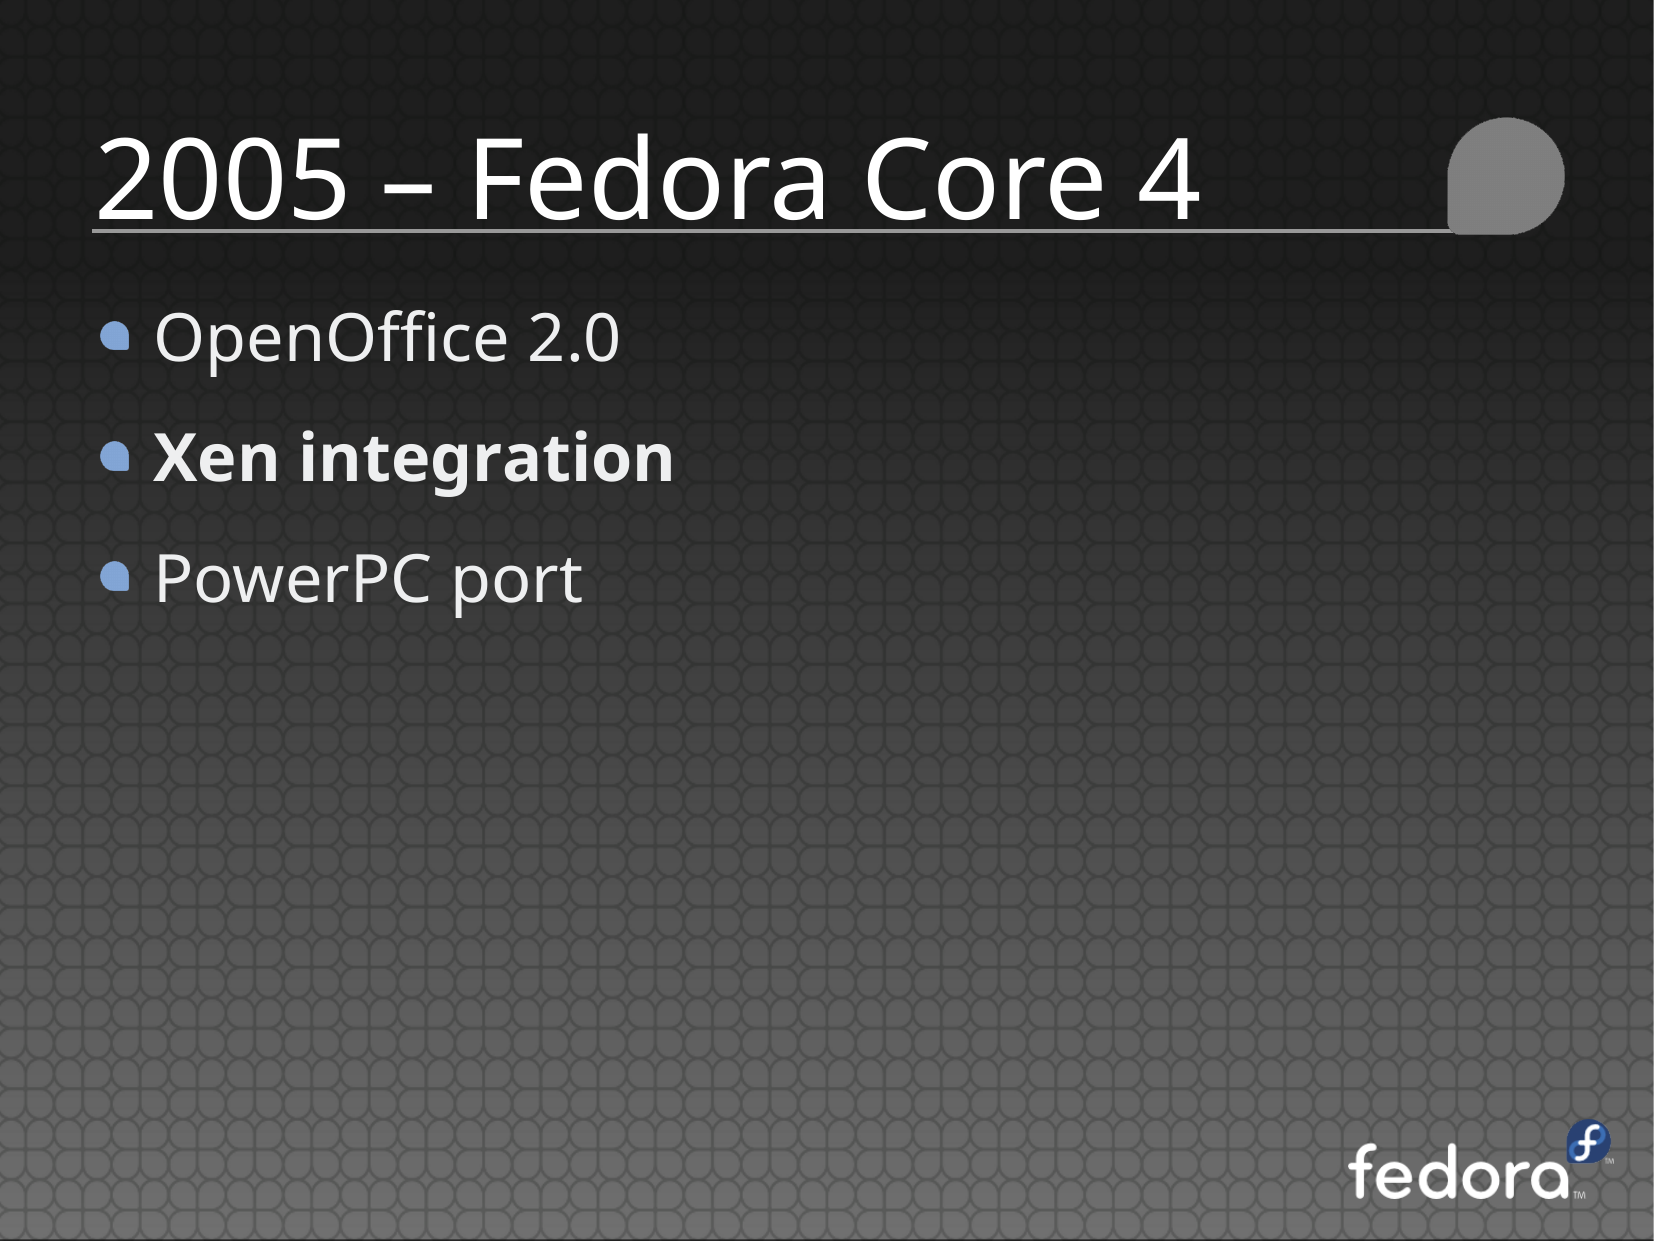

2005 – Fedora Core 4
# OpenOffice 2.0
Xen integration
PowerPC port